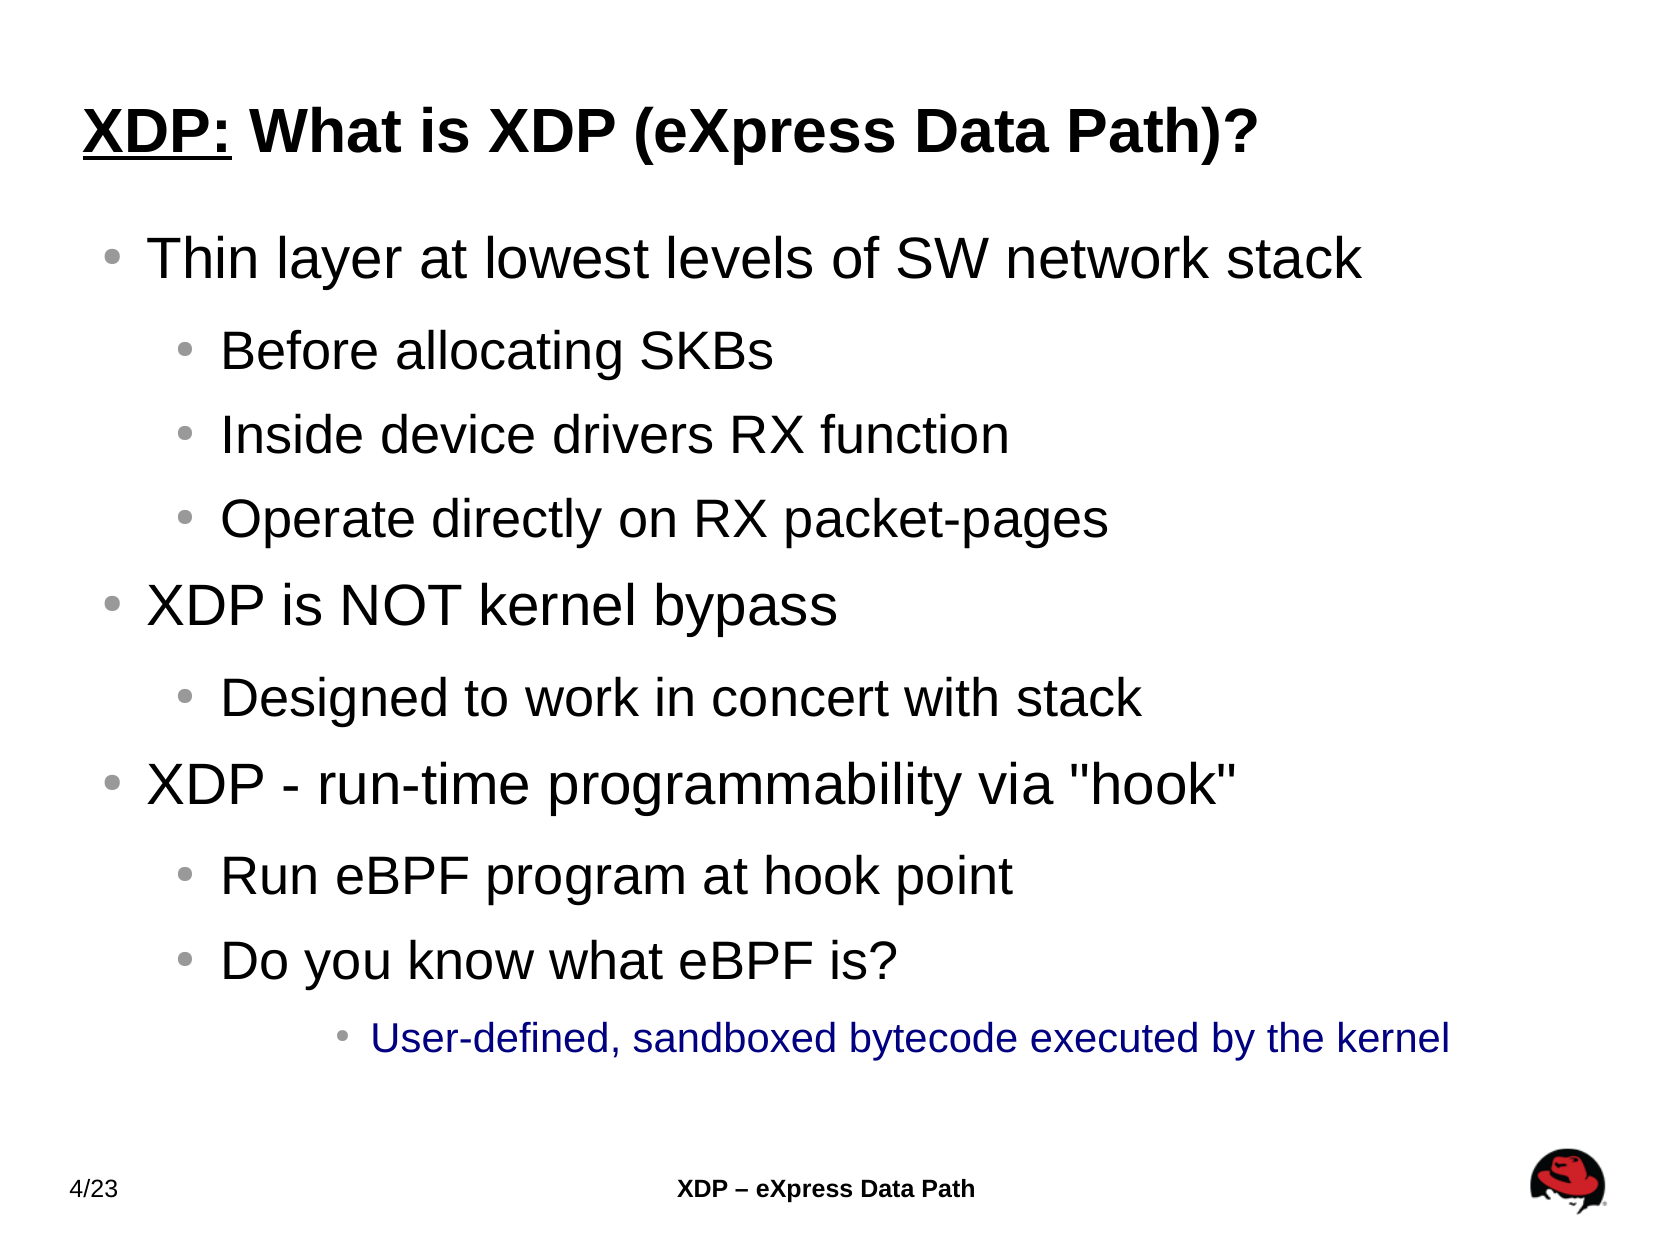

# XDP: What is XDP (eXpress Data Path)?
Thin layer at lowest levels of SW network stack
Before allocating SKBs
Inside device drivers RX function
Operate directly on RX packet-pages
XDP is NOT kernel bypass
Designed to work in concert with stack
XDP - run-time programmability via "hook"
Run eBPF program at hook point
Do you know what eBPF is?
User-defined, sandboxed bytecode executed by the kernel